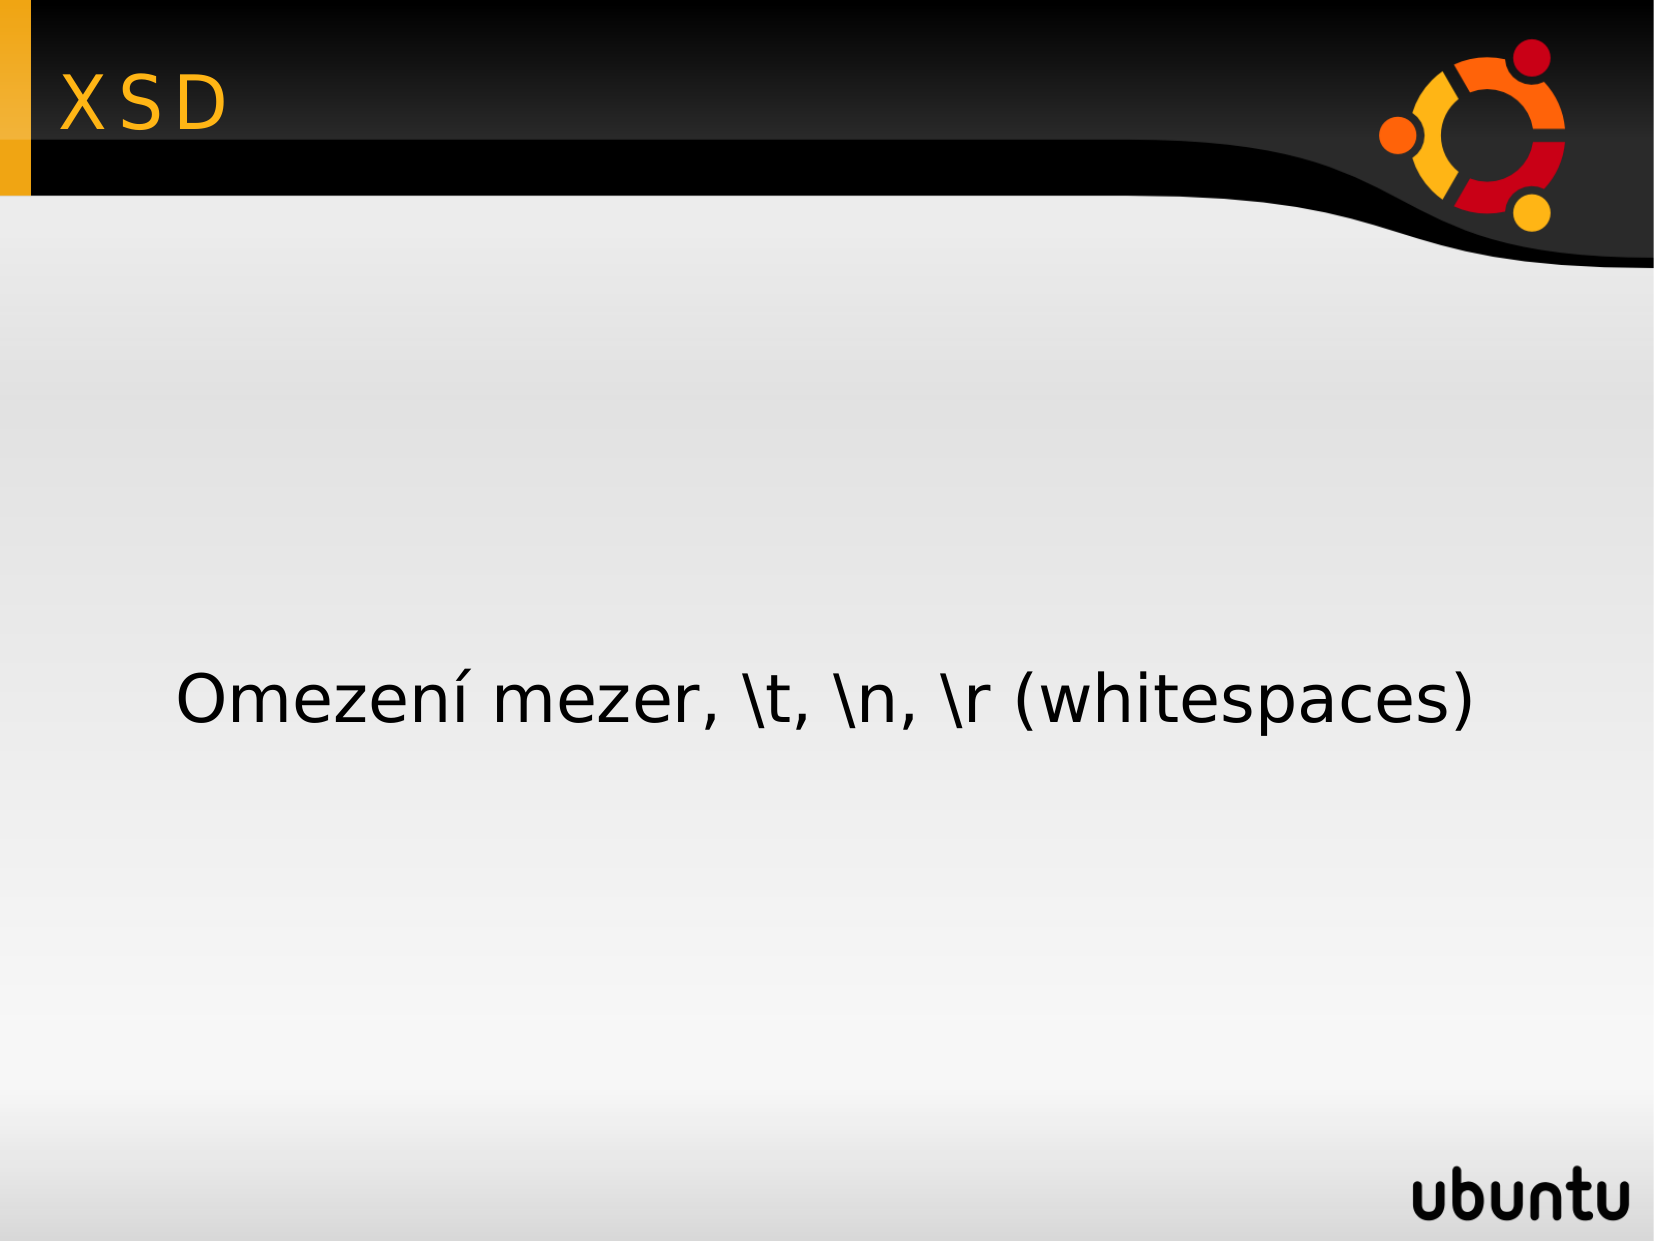

# XSD
Omezení mezer, \t, \n, \r (whitespaces)